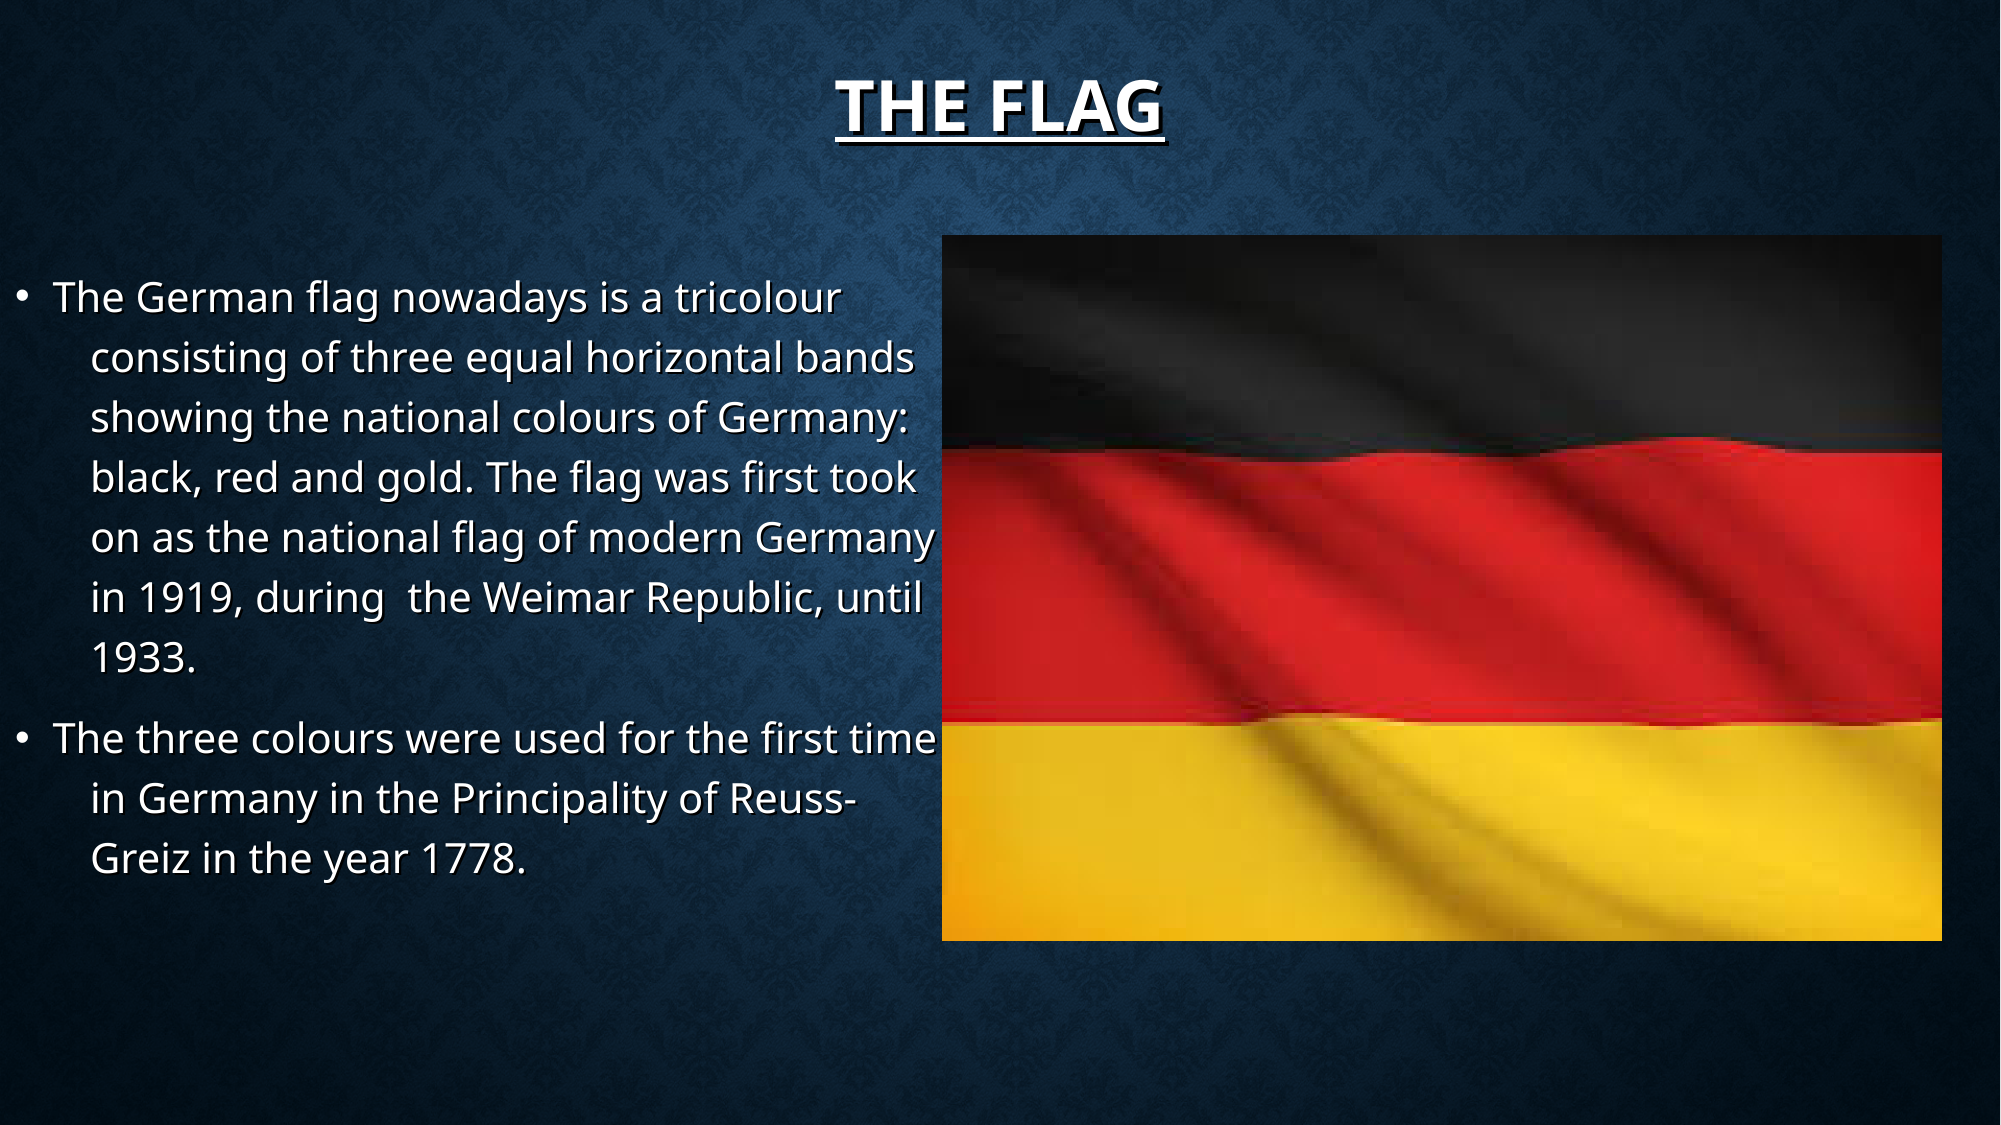

# The Flag
The German flag nowadays is a tricolour consisting of three equal horizontal bands showing the national colours of Germany: black, red and gold. The flag was first took on as the national flag of modern Germany in 1919, during the Weimar Republic, until 1933.
The three colours were used for the first time in Germany in the Principality of Reuss-Greiz in the year 1778.